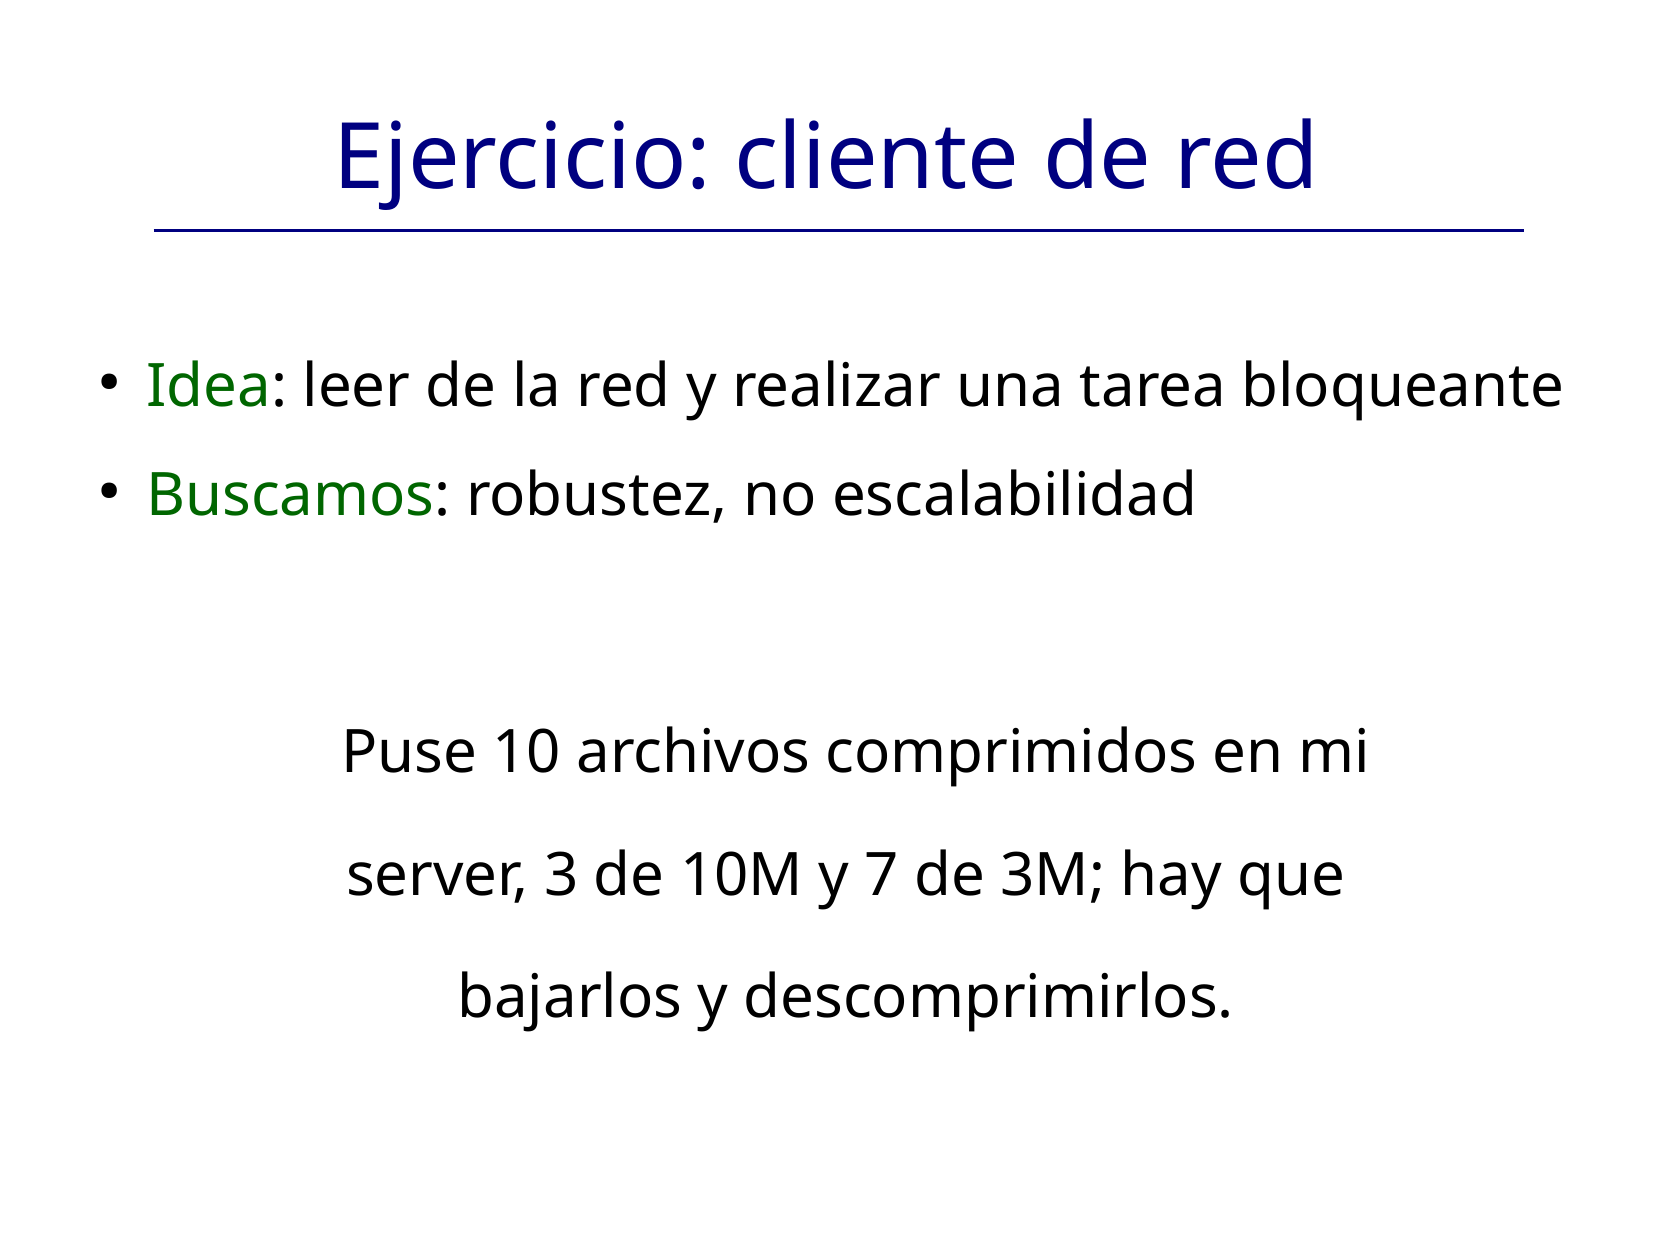

# Ejercicio: cliente de red
Idea: leer de la red y realizar una tarea bloqueante
Buscamos: robustez, no escalabilidad
Puse 10 archivos comprimidos en mi server, 3 de 10M y 7 de 3M; hay que bajarlos y descomprimirlos.